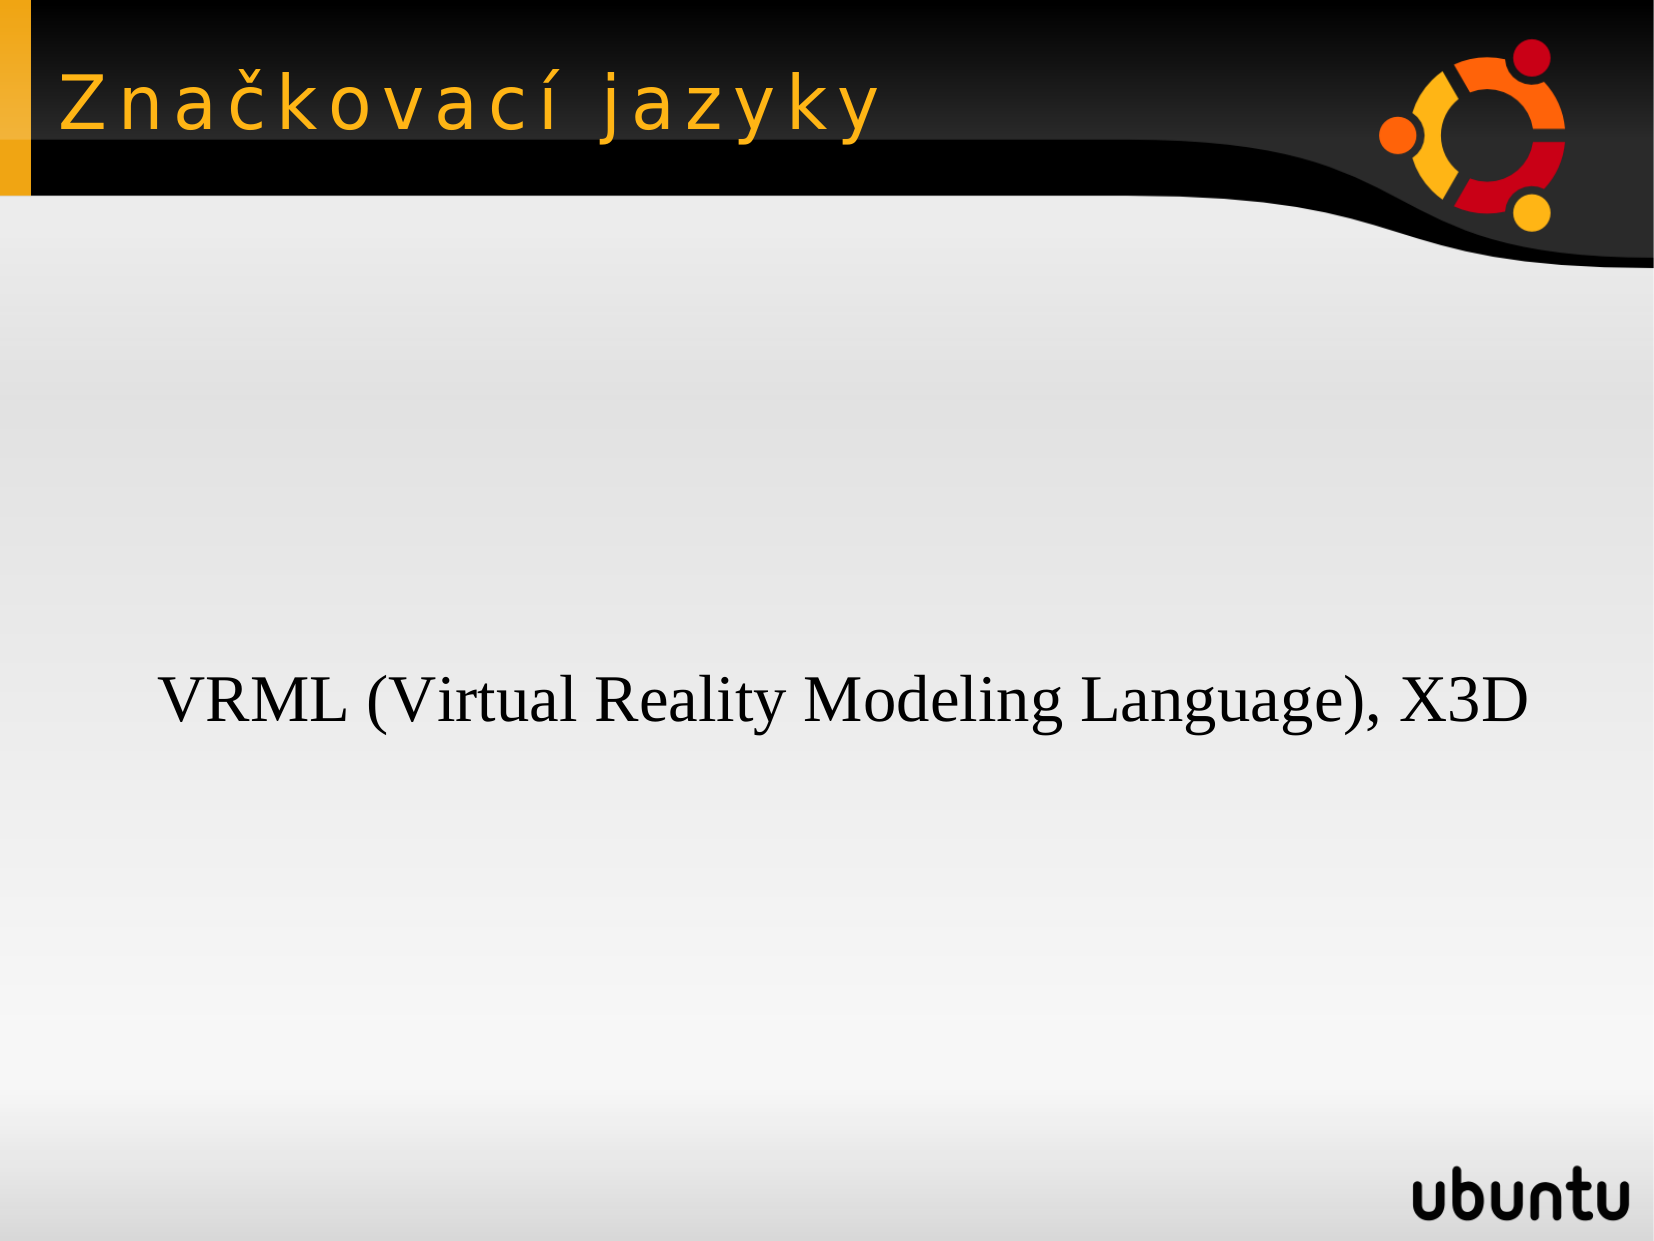

# Značkovací jazyky
VRML (Virtual Reality Modeling Language), X3D